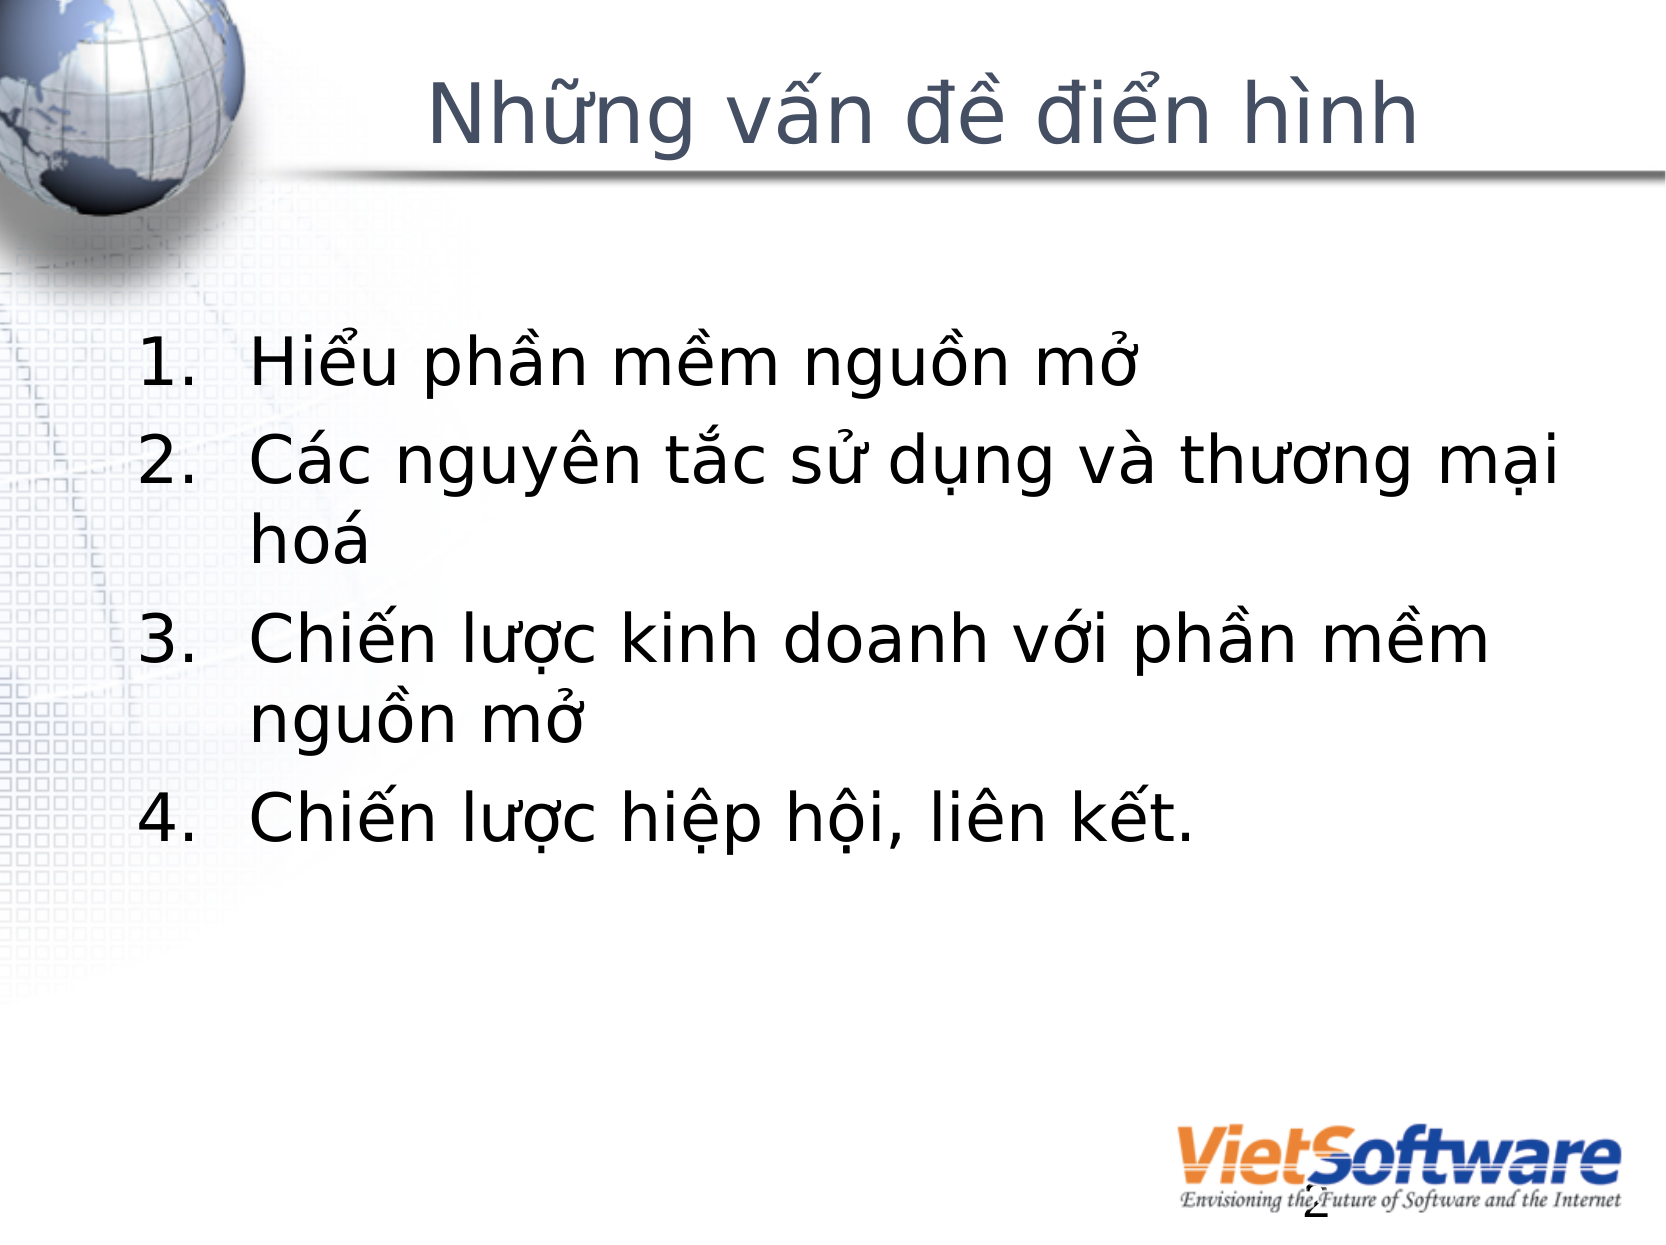

# Những vấn đề điển hình
Hiểu phần mềm nguồn mở
Các nguyên tắc sử dụng và thương mại hoá
Chiến lược kinh doanh với phần mềm nguồn mở
Chiến lược hiệp hội, liên kết.
2